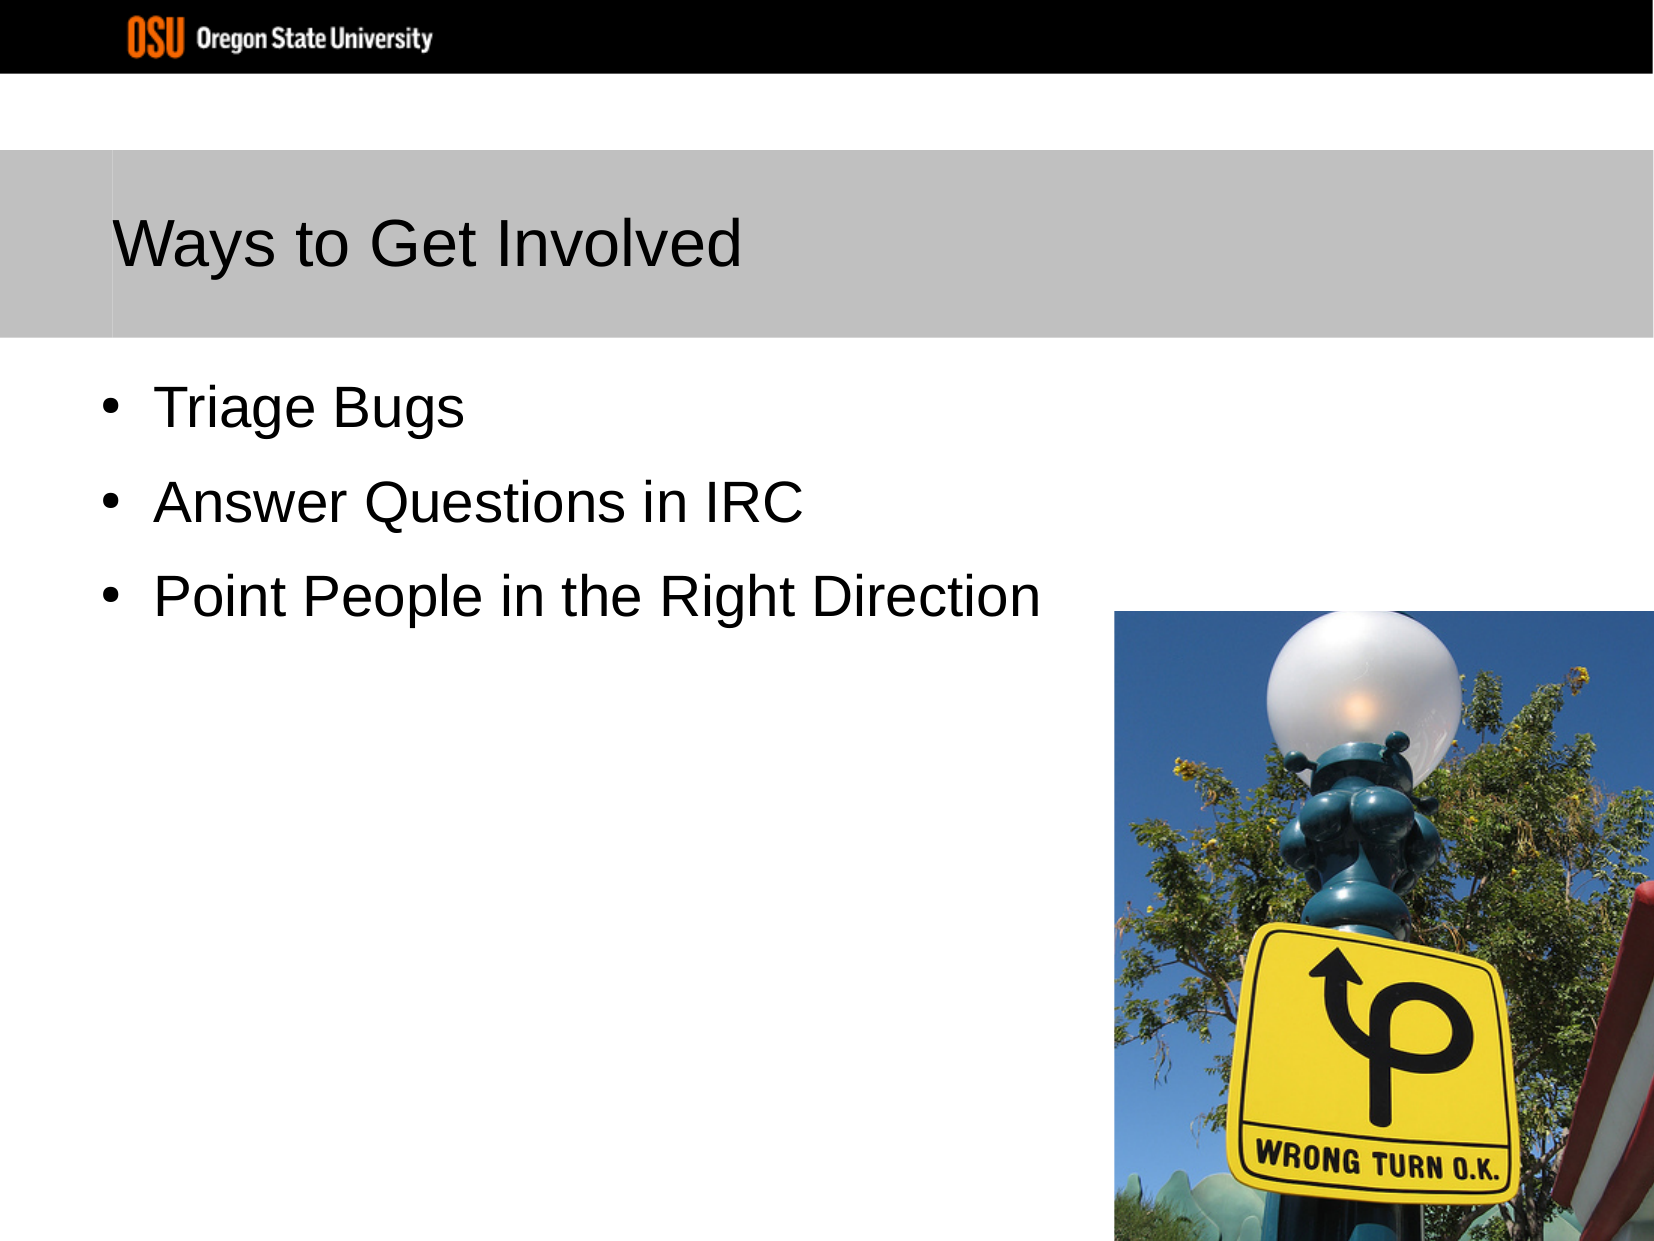

# Ways to Get Involved
Triage Bugs
Answer Questions in IRC
Point People in the Right Direction